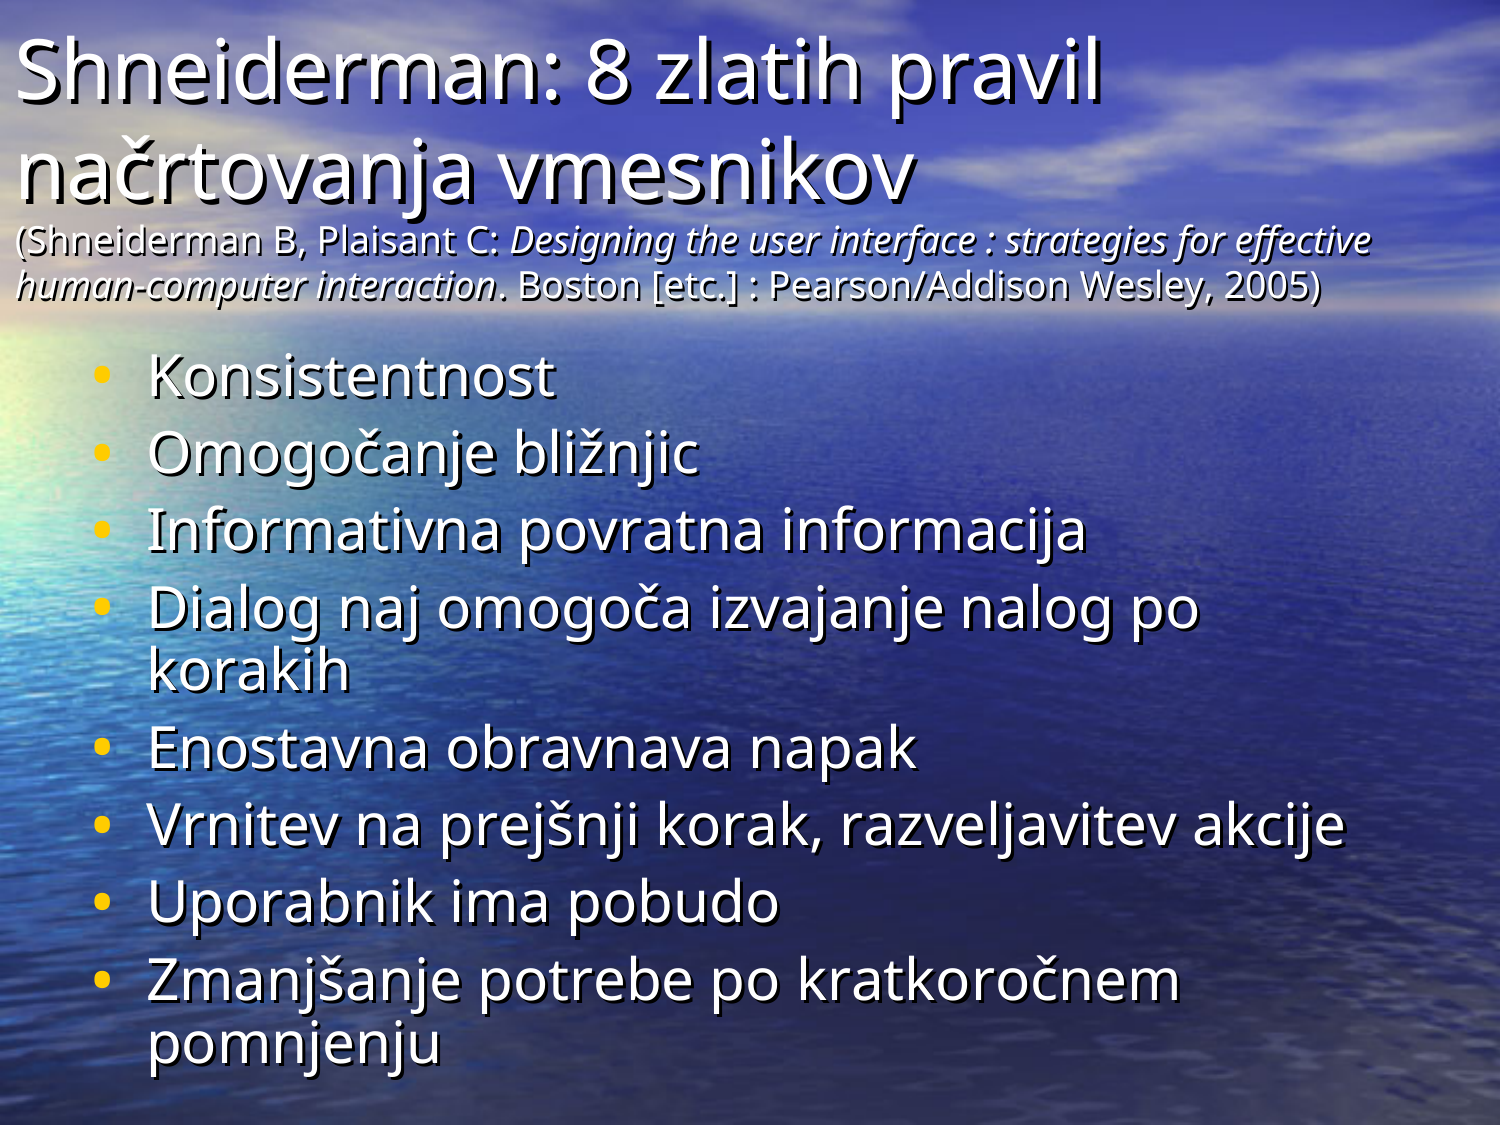

# Shneiderman: 8 zlatih pravil načrtovanja vmesnikov (Shneiderman B, Plaisant C: Designing the user interface : strategies for effective human-computer interaction. Boston [etc.] : Pearson/Addison Wesley, 2005)
Konsistentnost
Omogočanje bližnjic
Informativna povratna informacija
Dialog naj omogoča izvajanje nalog po korakih
Enostavna obravnava napak
Vrnitev na prejšnji korak, razveljavitev akcije
Uporabnik ima pobudo
Zmanjšanje potrebe po kratkoročnem pomnjenju